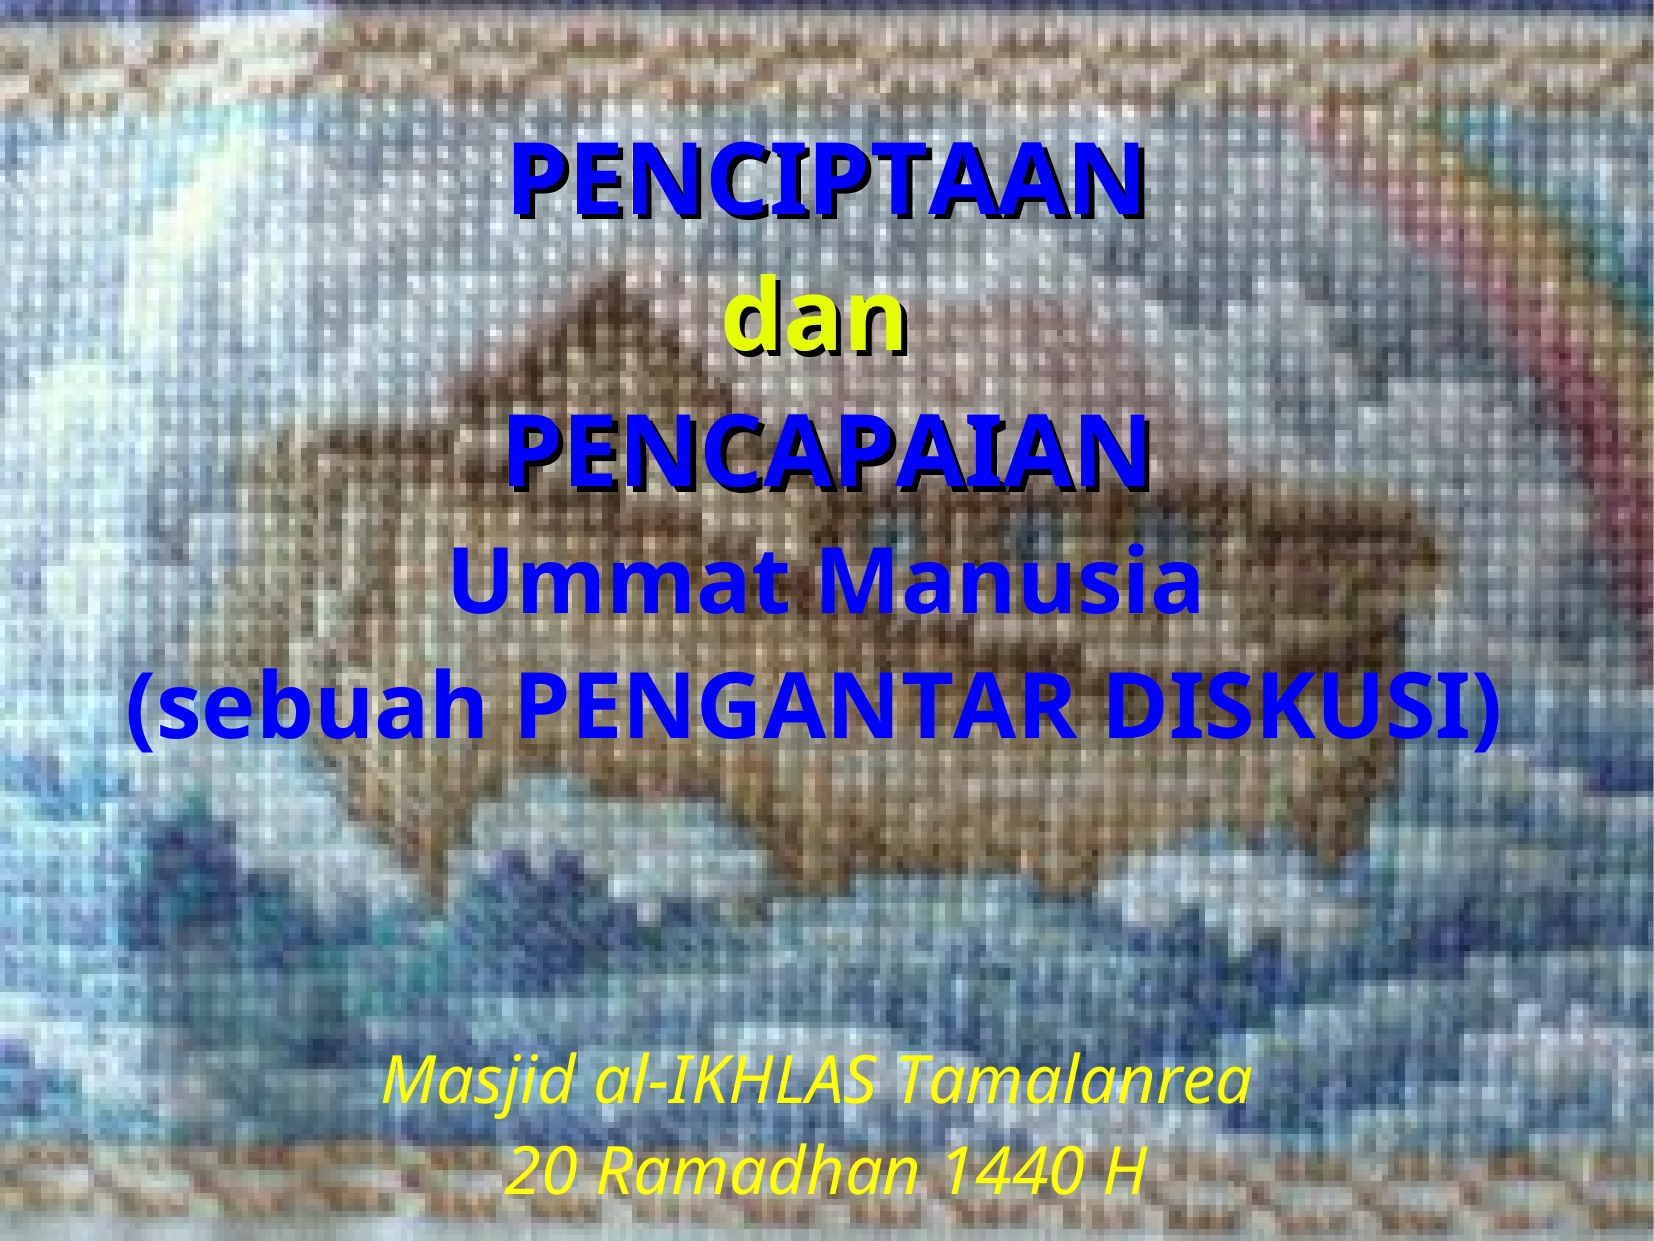

# PENCIPTAAN dan PENCAPAIAN Ummat Manusia (sebuah PENGANTAR DISKUSI)
Masjid al-IKHLAS Tamalanrea
20 Ramadhan 1440 H